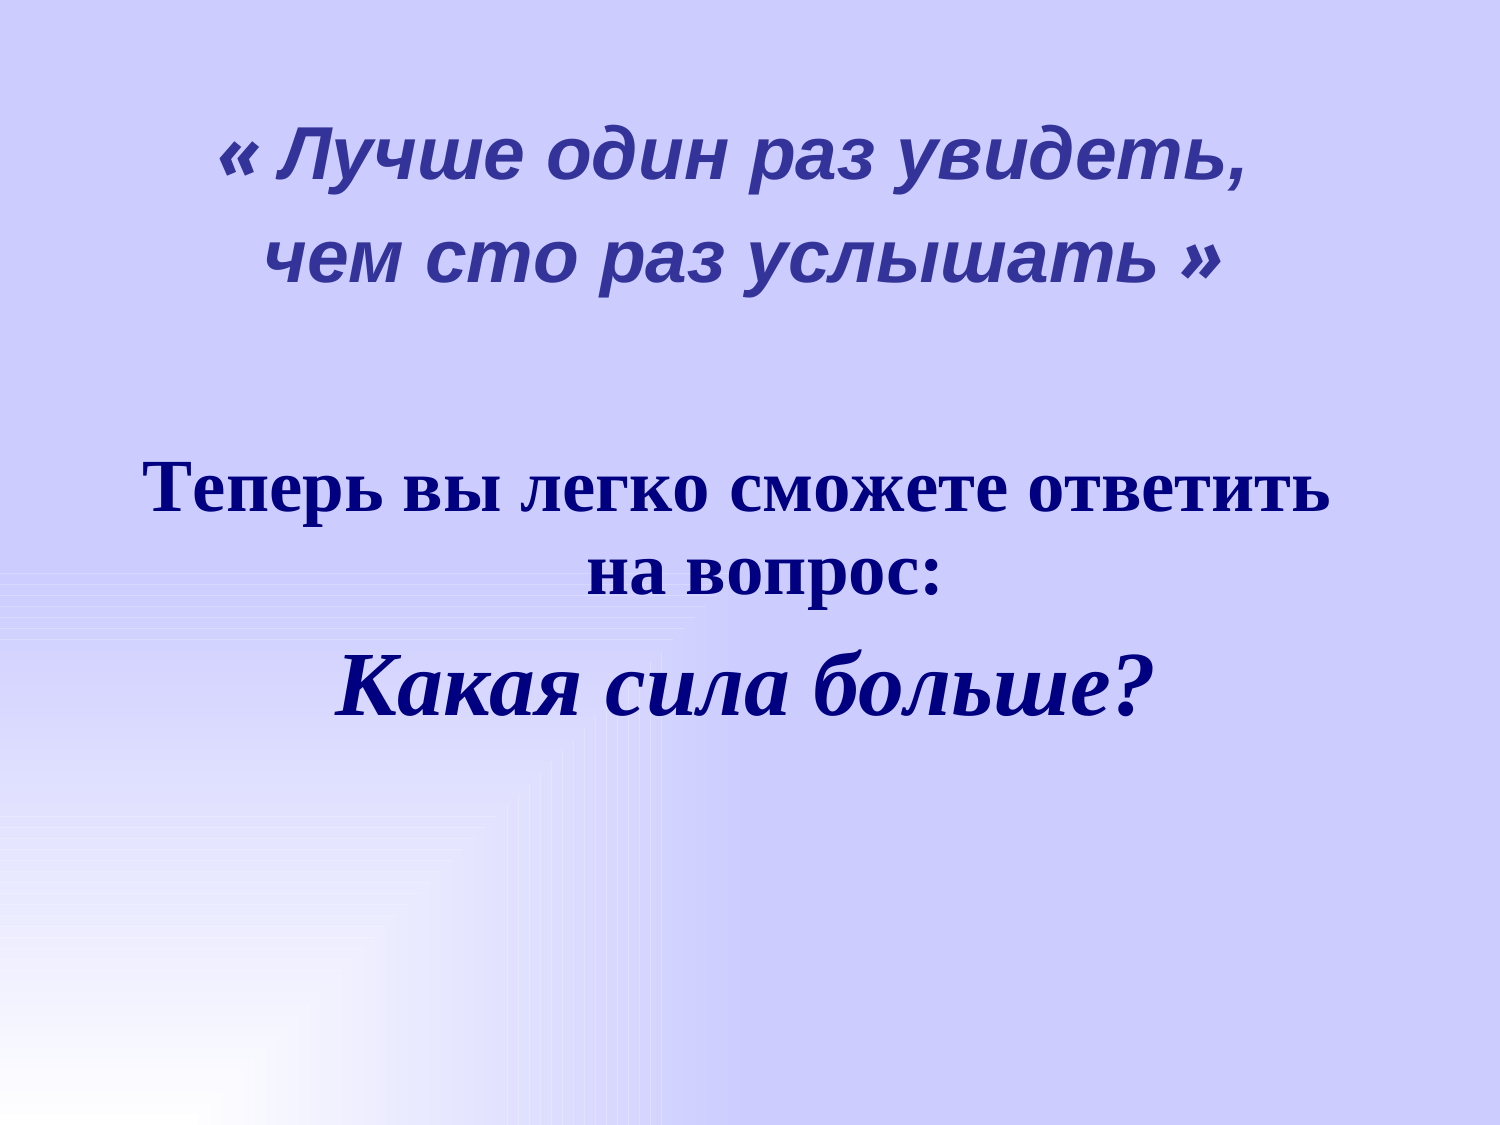

# « Лучше один раз увидеть, чем сто раз услышать »
Теперь вы легко сможете ответить на вопрос:
 Какая сила больше?